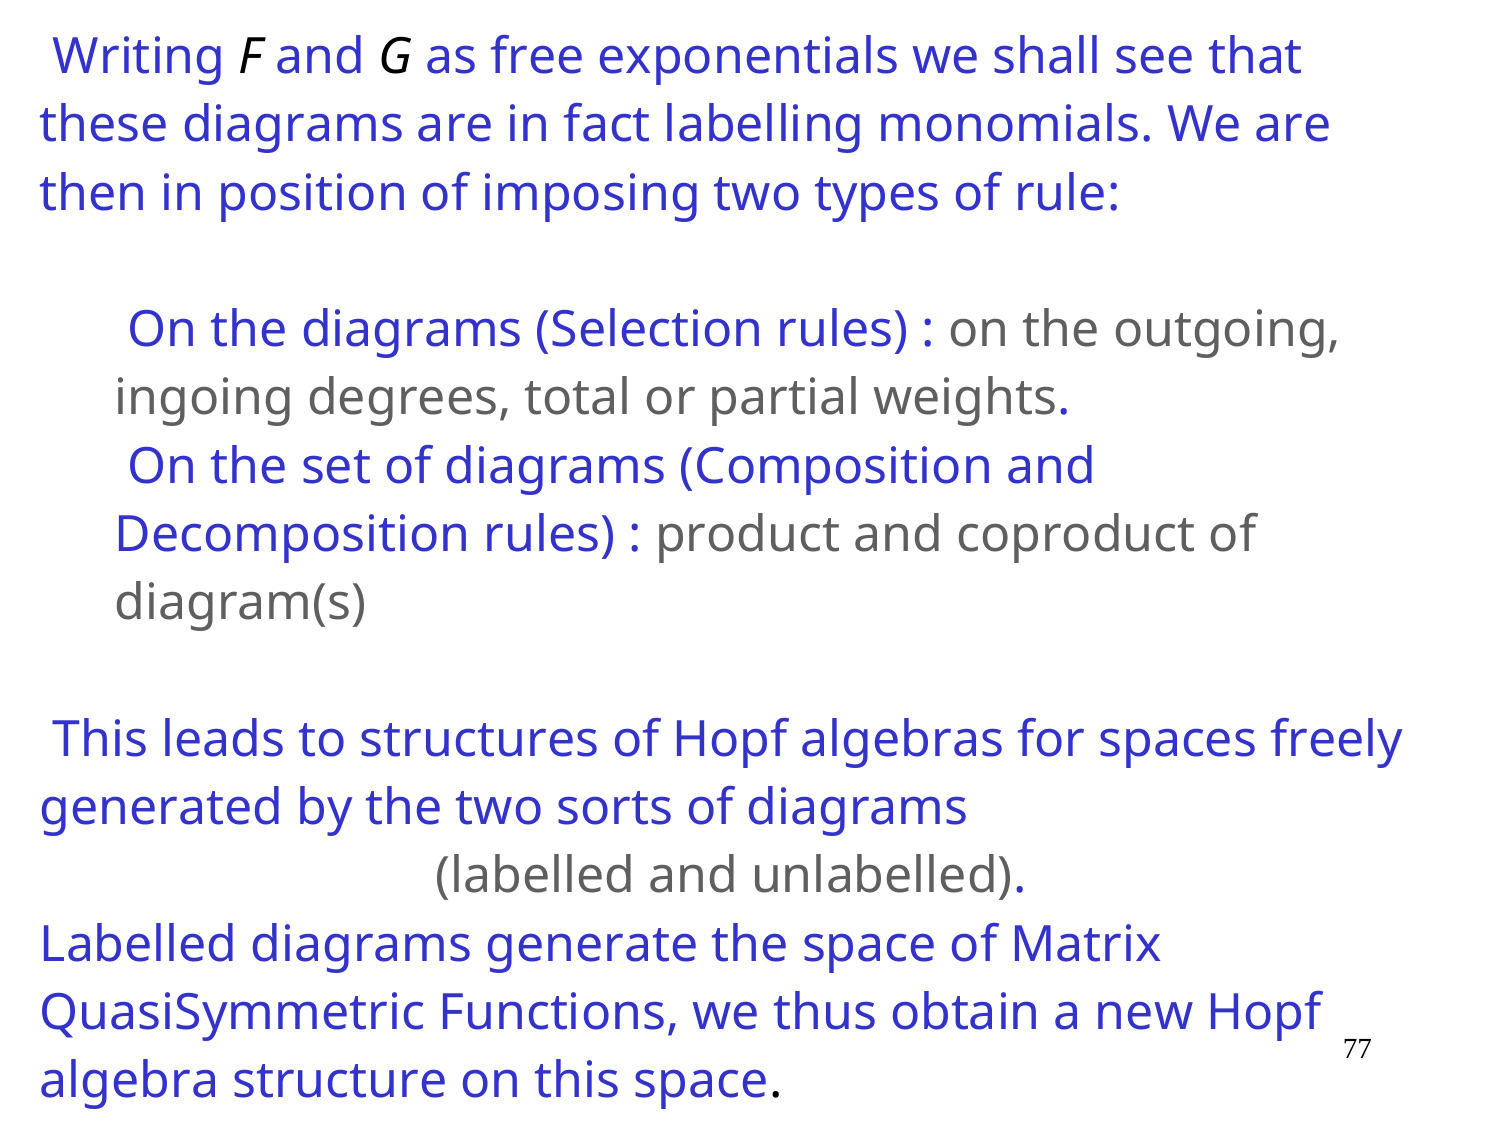

Writing F and G as free exponentials we shall see that these diagrams are in fact labelling monomials. We are then in position of imposing two types of rule:
 On the diagrams (Selection rules) : on the outgoing, ingoing degrees, total or partial weights.
 On the set of diagrams (Composition and Decomposition rules) : product and coproduct of diagram(s)
 This leads to structures of Hopf algebras for spaces freely generated by the two sorts of diagrams
(labelled and unlabelled).
Labelled diagrams generate the space of Matrix QuasiSymmetric Functions, we thus obtain a new Hopf algebra structure on this space.
77